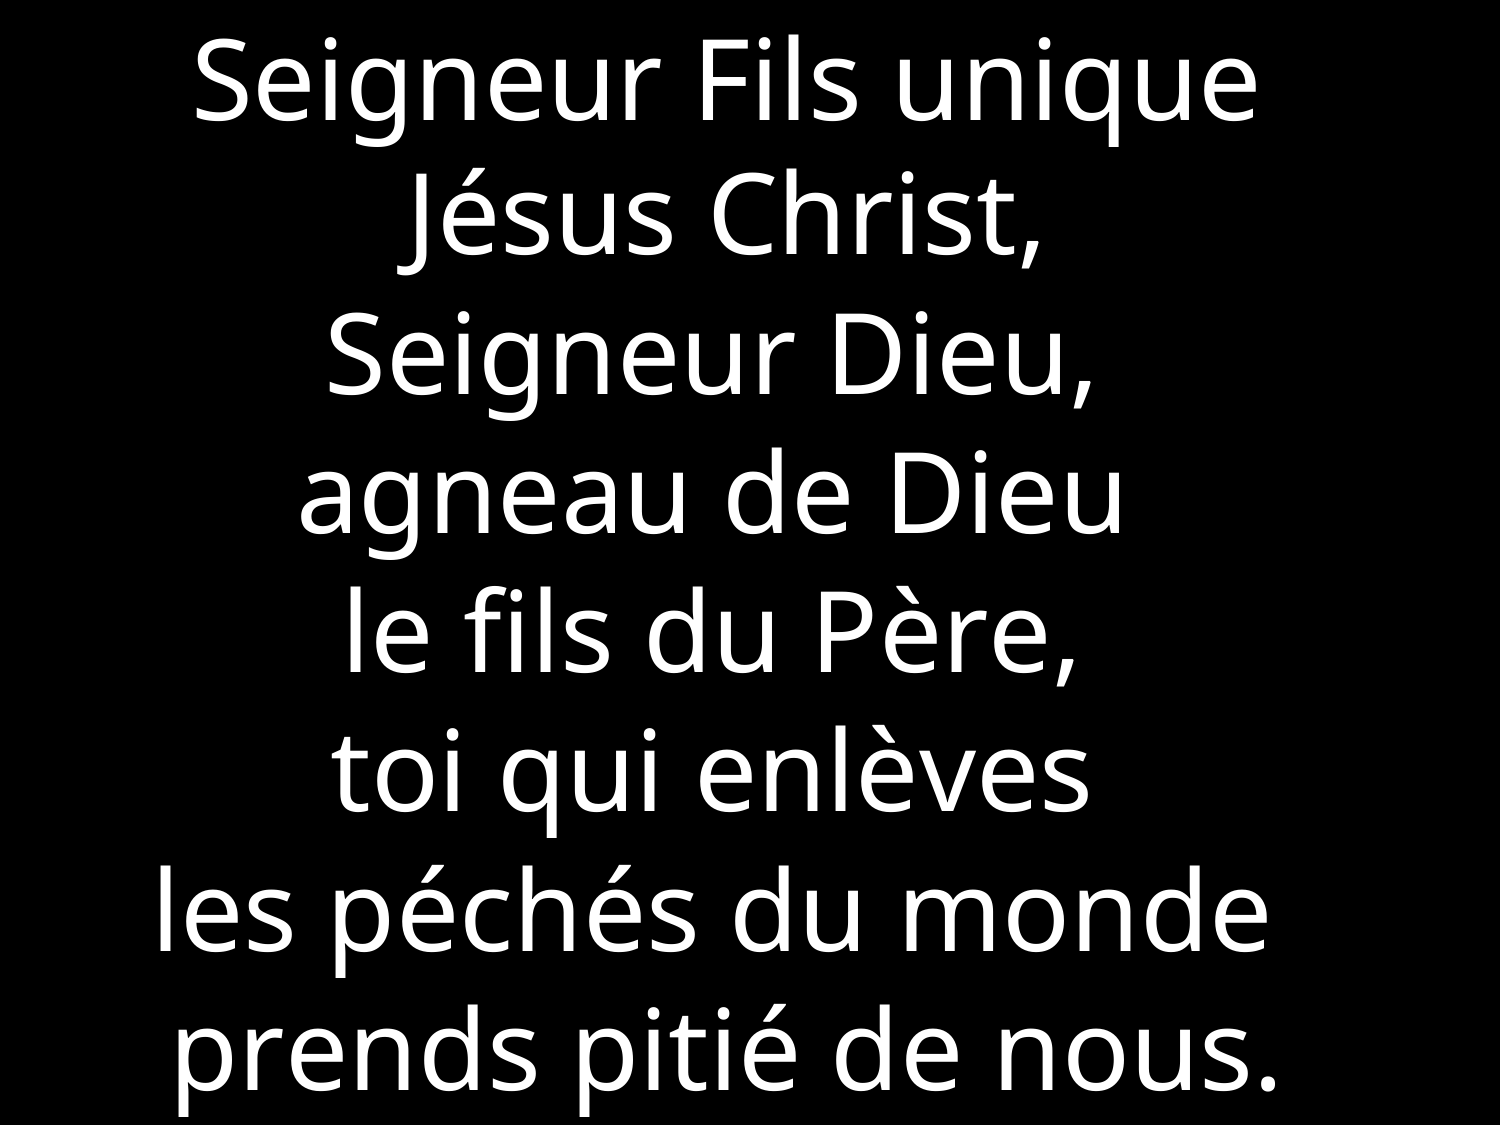

# Seigneur Fils unique Jésus Christ,
Seigneur Dieu,
agneau de Dieu
le fils du Père,
toi qui enlèves
les péchés du monde
prends pitié de nous.